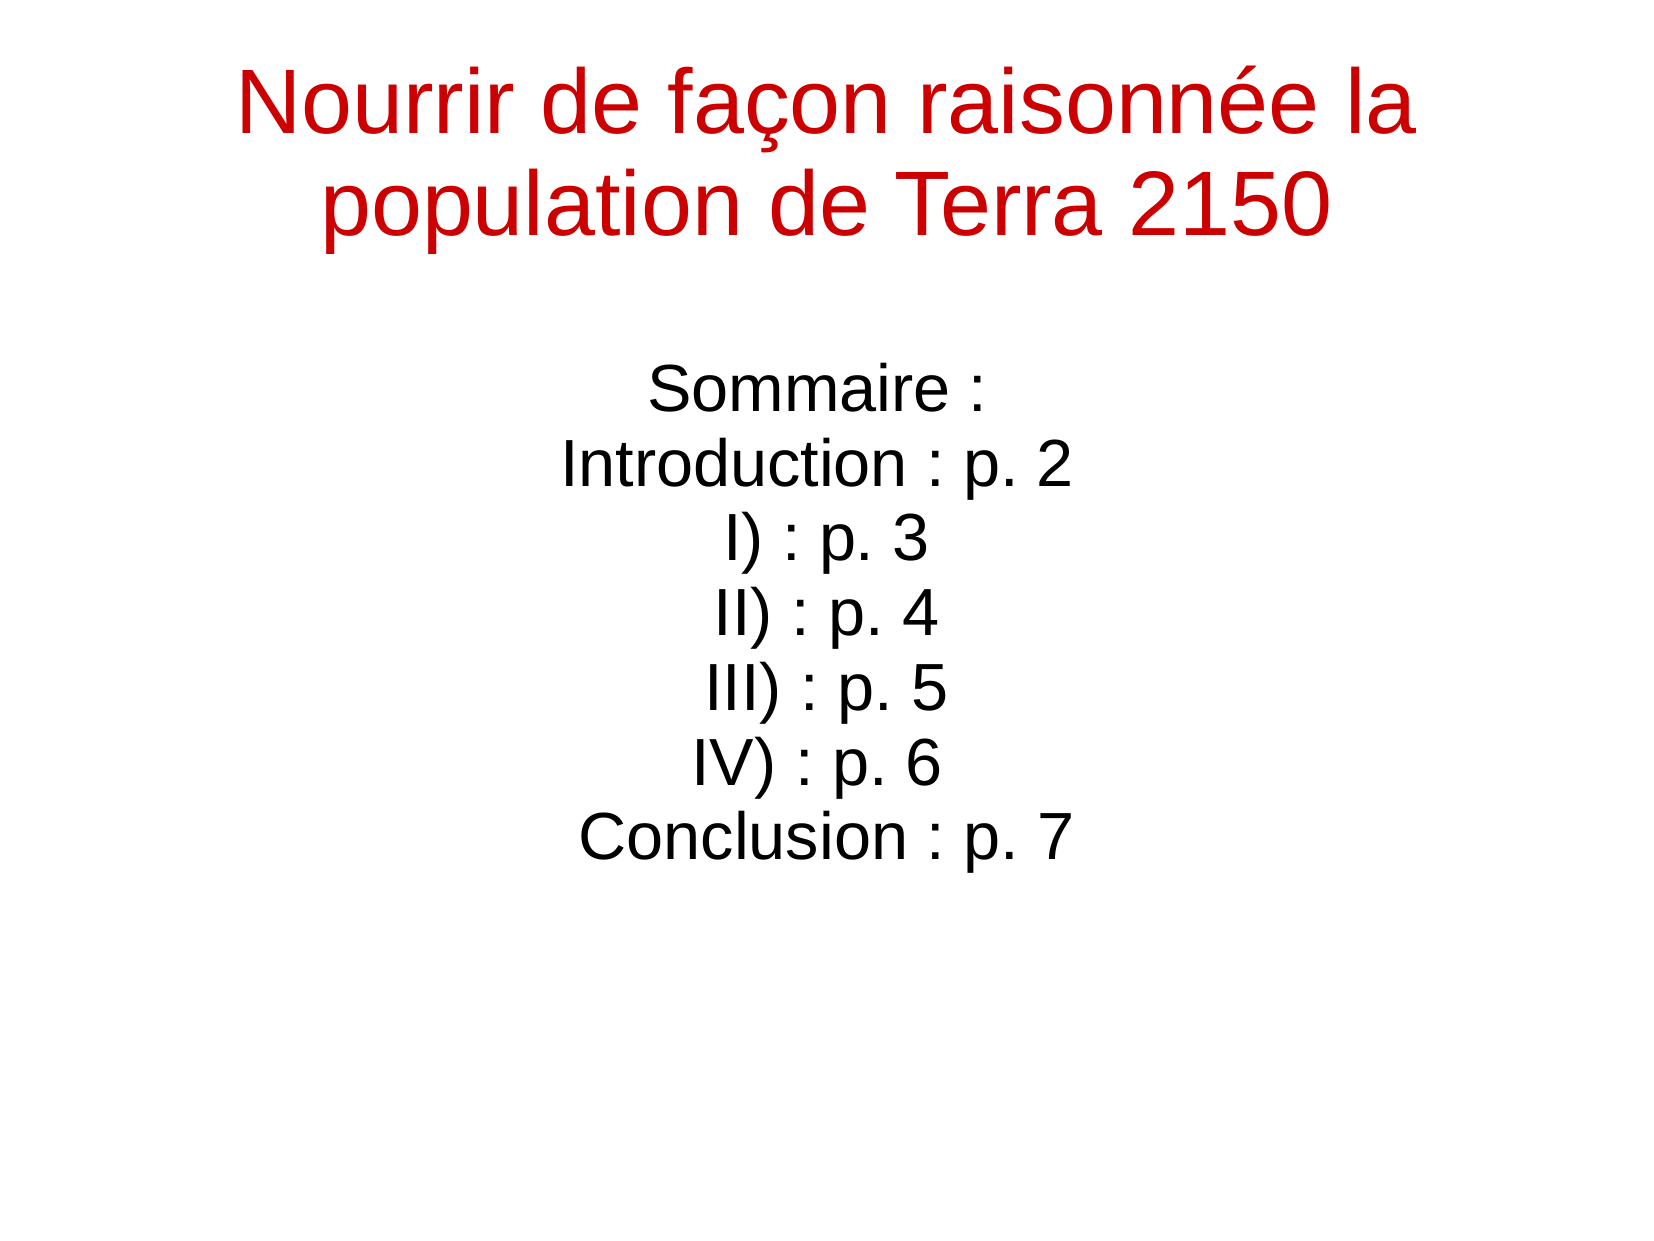

# Nourrir de façon raisonnée la population de Terra 2150
Sommaire :
Introduction : p. 2
I) : p. 3
II) : p. 4
III) : p. 5
IV) : p. 6
Conclusion : p. 7